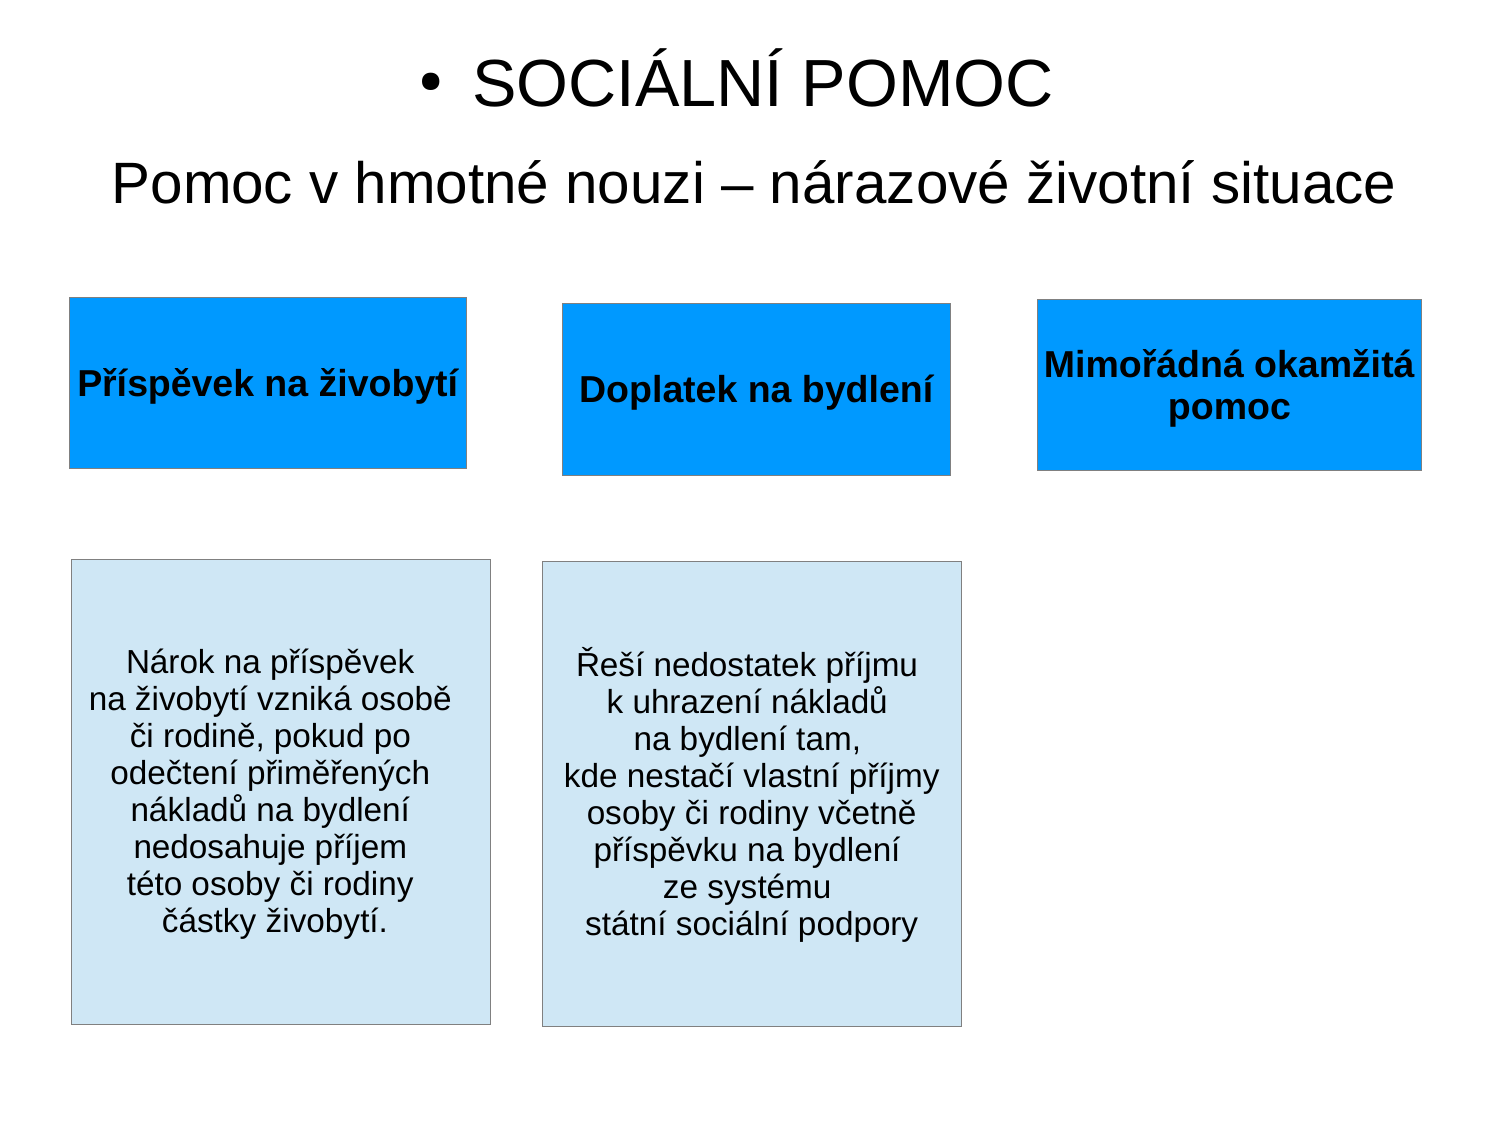

#
SOCIÁLNÍ POMOC
Pomoc v hmotné nouzi – nárazové životní situace
Příspěvek na živobytí
Mimořádná okamžitá
pomoc
Doplatek na bydlení
Řeší nedostatek příjmu
k uhrazení nákladů
na bydlení tam,
kde nestačí vlastní příjmy
 osoby či rodiny včetně
příspěvku na bydlení
ze systému
státní sociální podpory
Nárok na příspěvek
na živobytí vzniká osobě
či rodině, pokud po
odečtení přiměřených
nákladů na bydlení
nedosahuje příjem
této osoby či rodiny
částky živobytí.